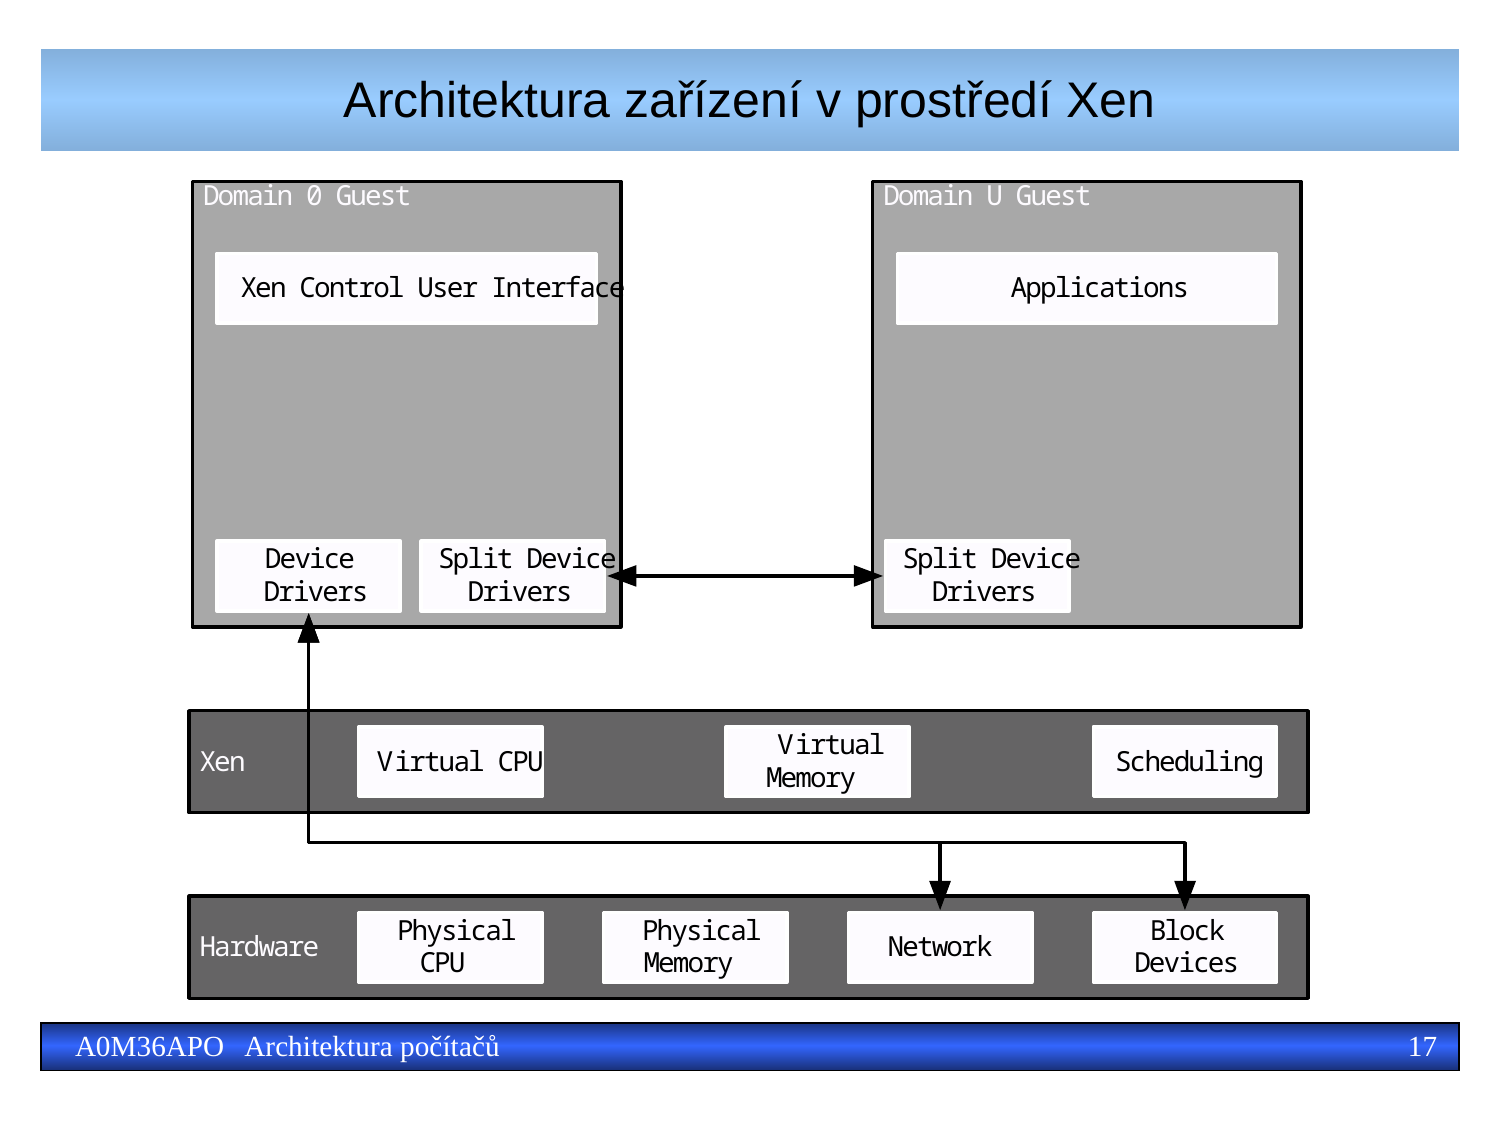

# Architektura zařízení v prostředí Xen
A0M36APO Architektura počítačů
17